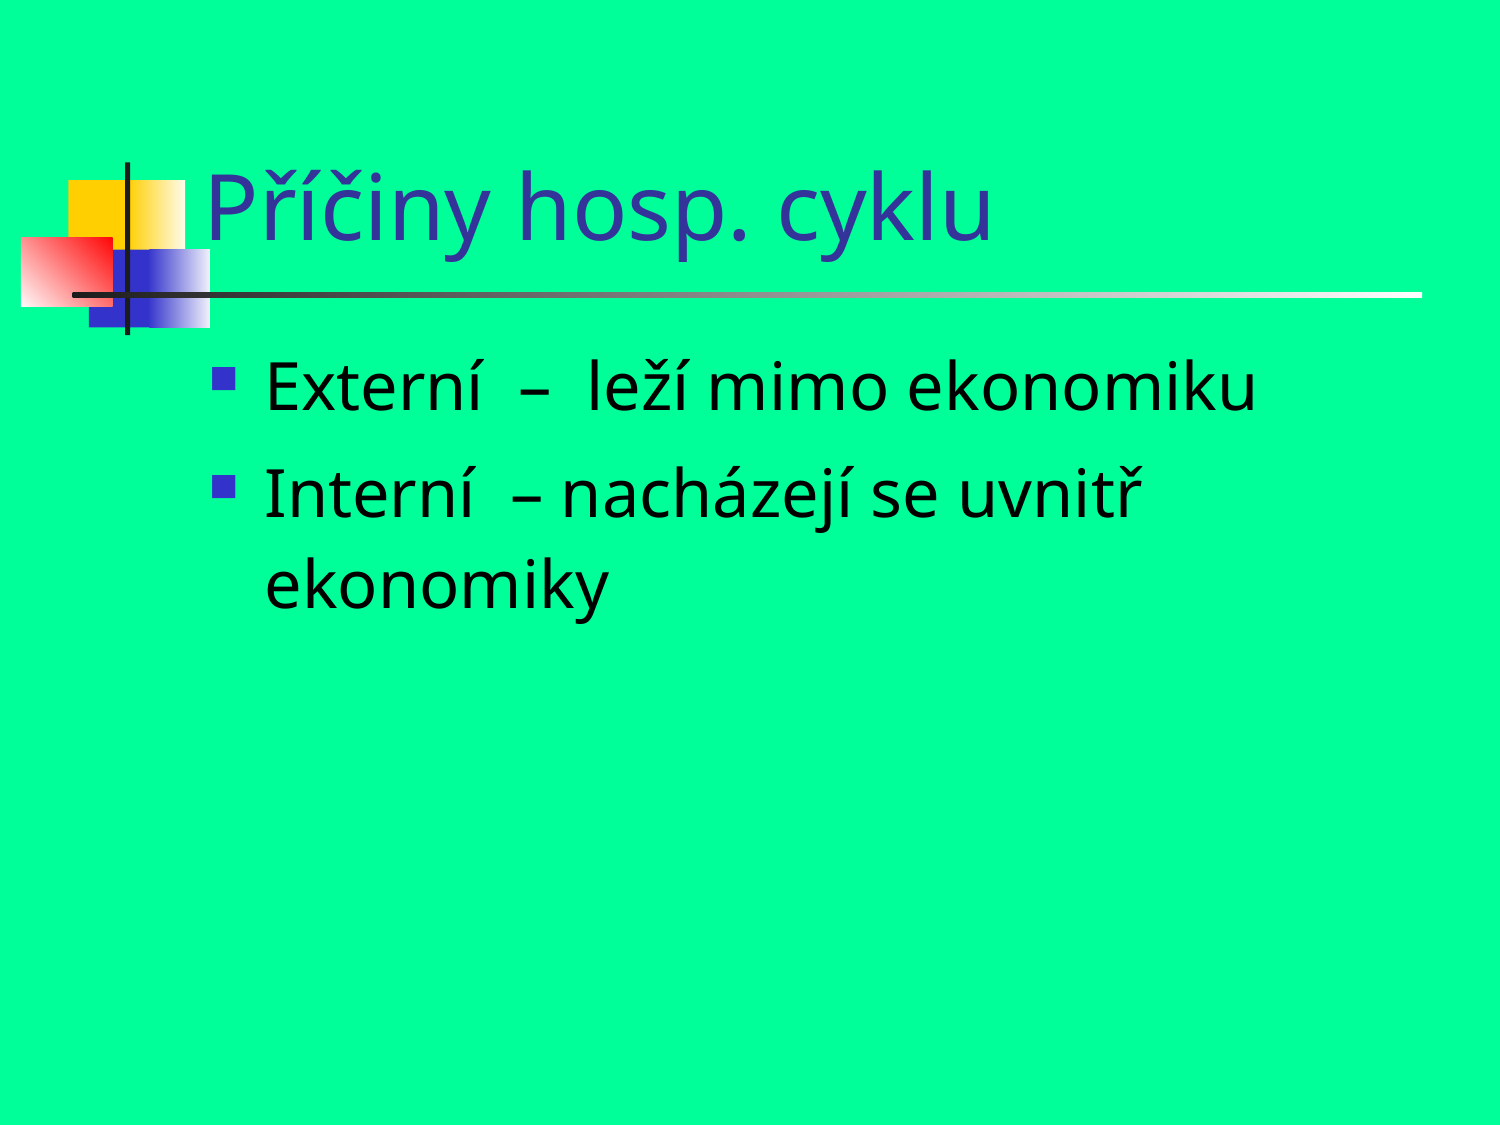

# Příčiny hosp. cyklu
Externí – leží mimo ekonomiku
Interní – nacházejí se uvnitř ekonomiky